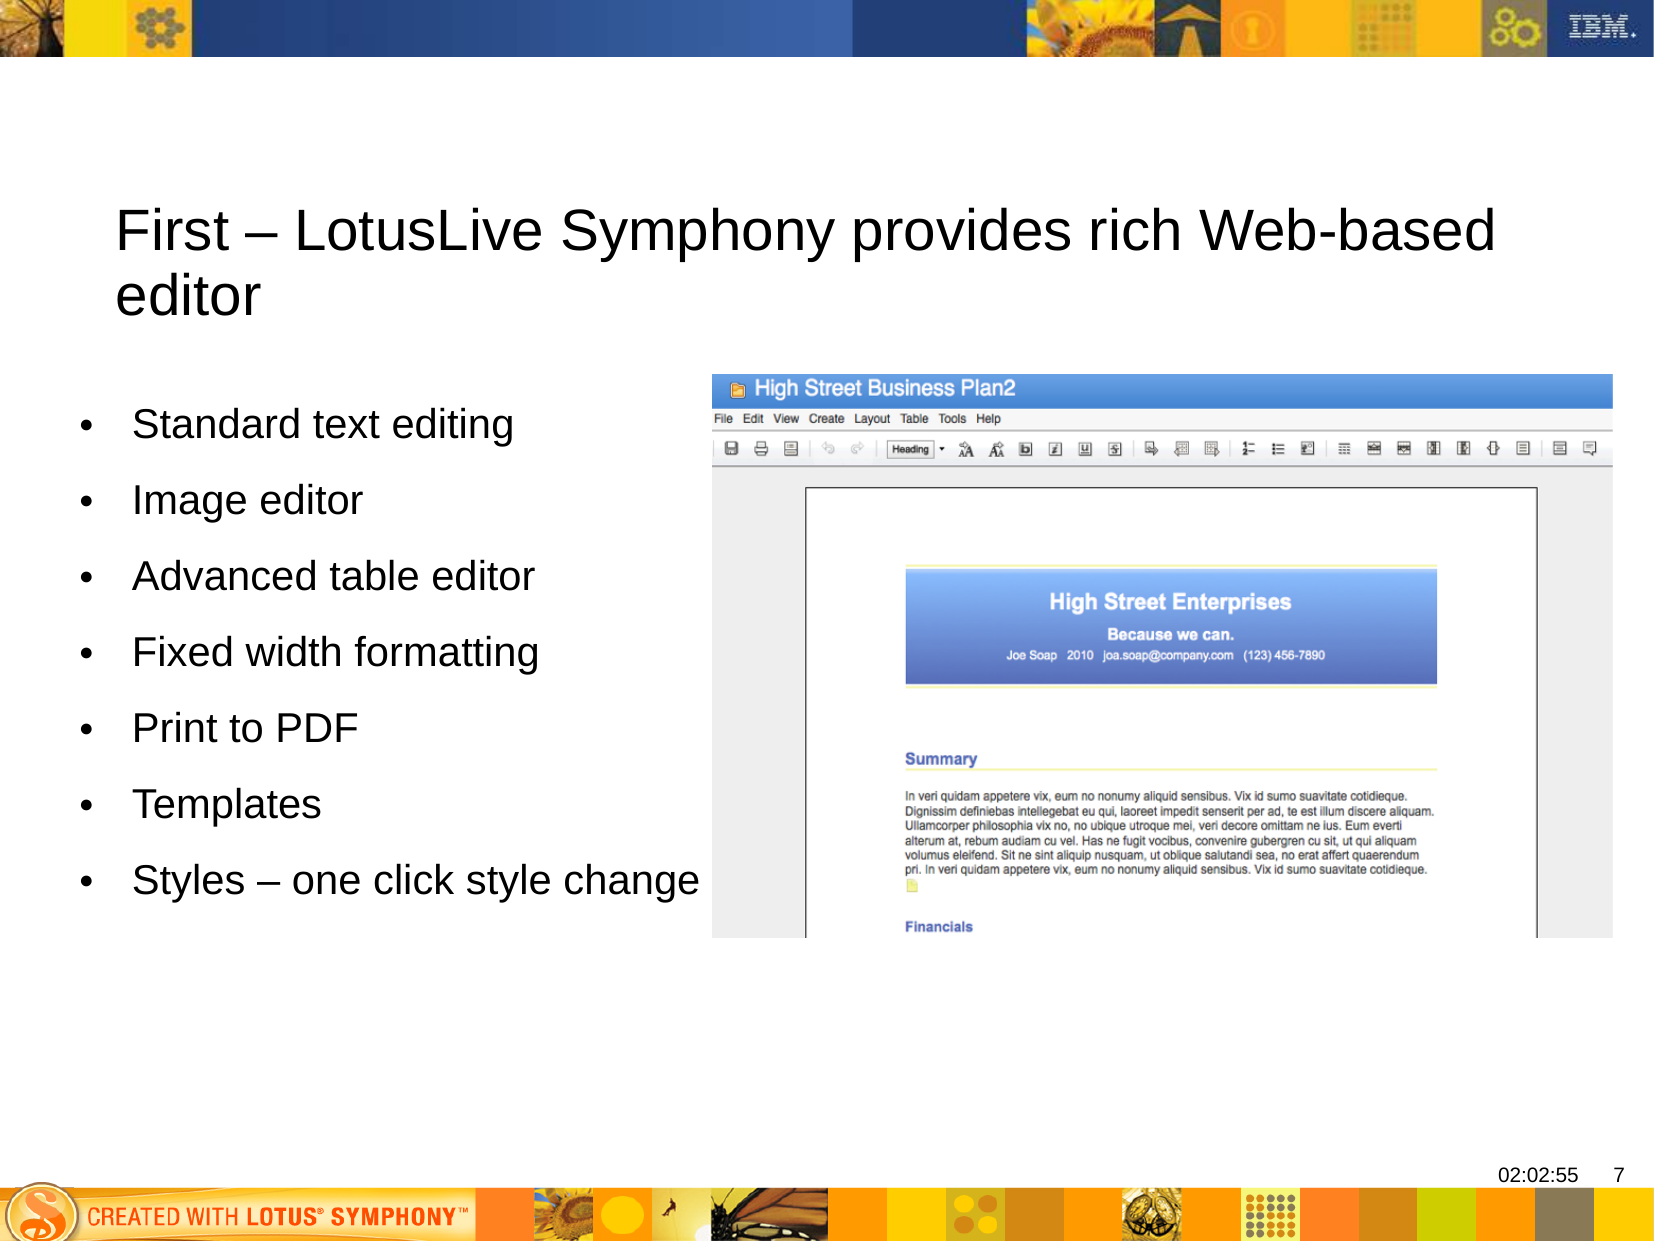

# First – LotusLive Symphony provides rich Web-based editor
Standard text editing
Image editor
Advanced table editor
Fixed width formatting
Print to PDF
Templates
Styles – one click style change